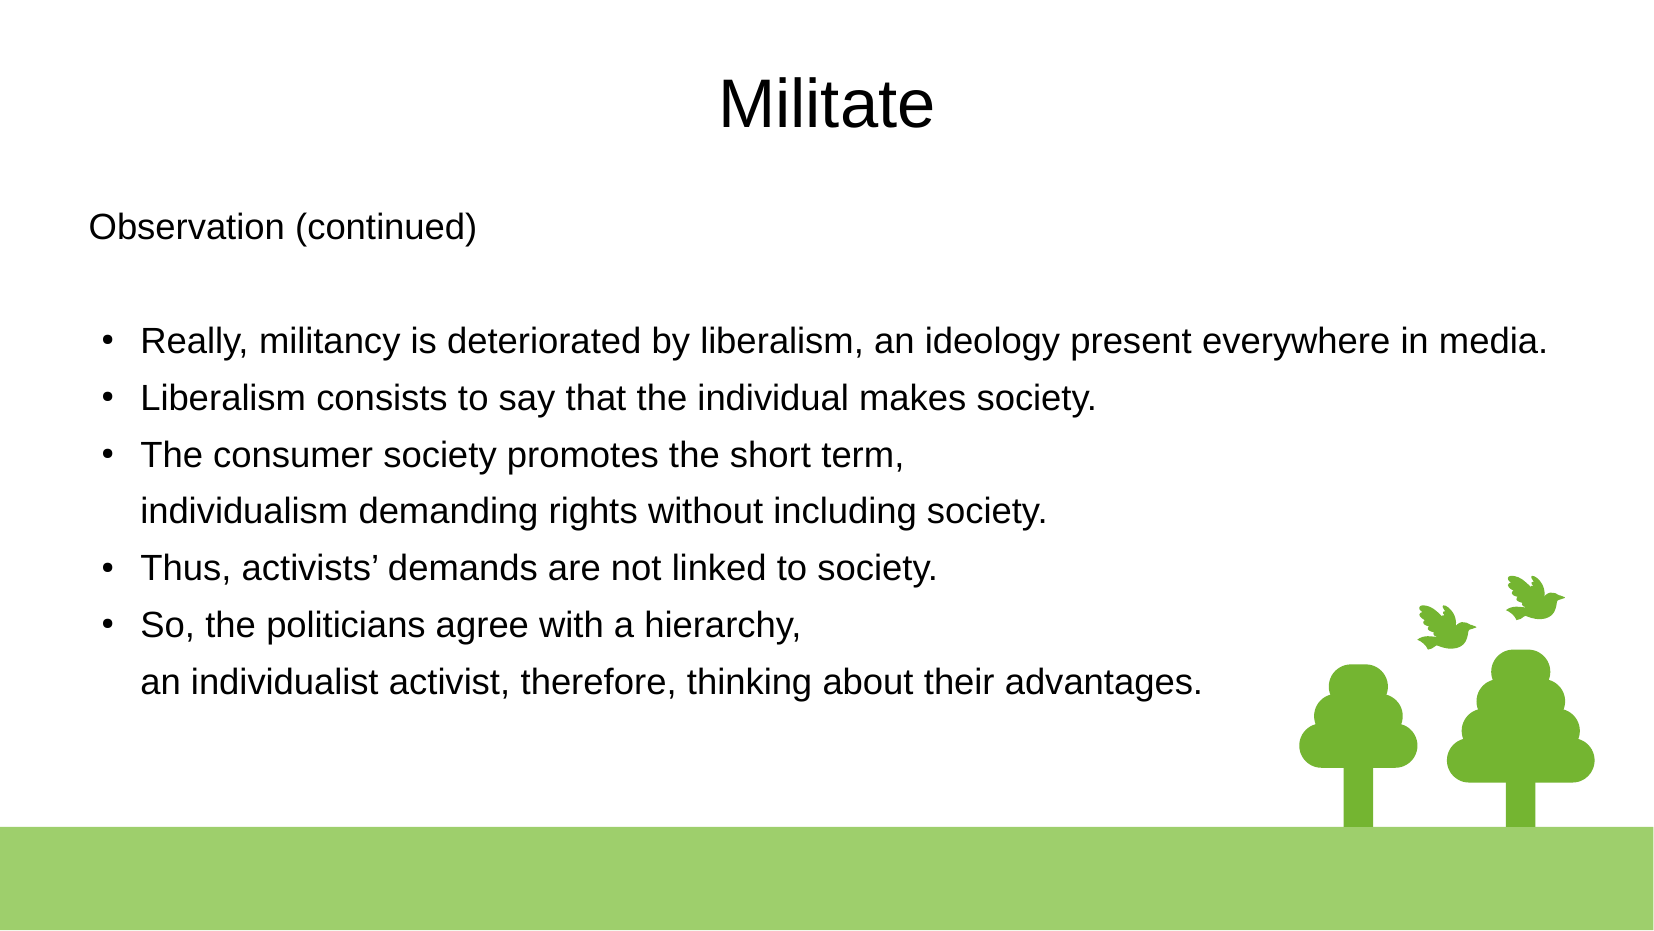

# Militate
Observation (continued)
Really, militancy is deteriorated by liberalism, an ideology present everywhere in media.
Liberalism consists to say that the individual makes society.
The consumer society promotes the short term,
individualism demanding rights without including society.
Thus, activists’ demands are not linked to society.
So, the politicians agree with a hierarchy,
an individualist activist, therefore, thinking about their advantages.